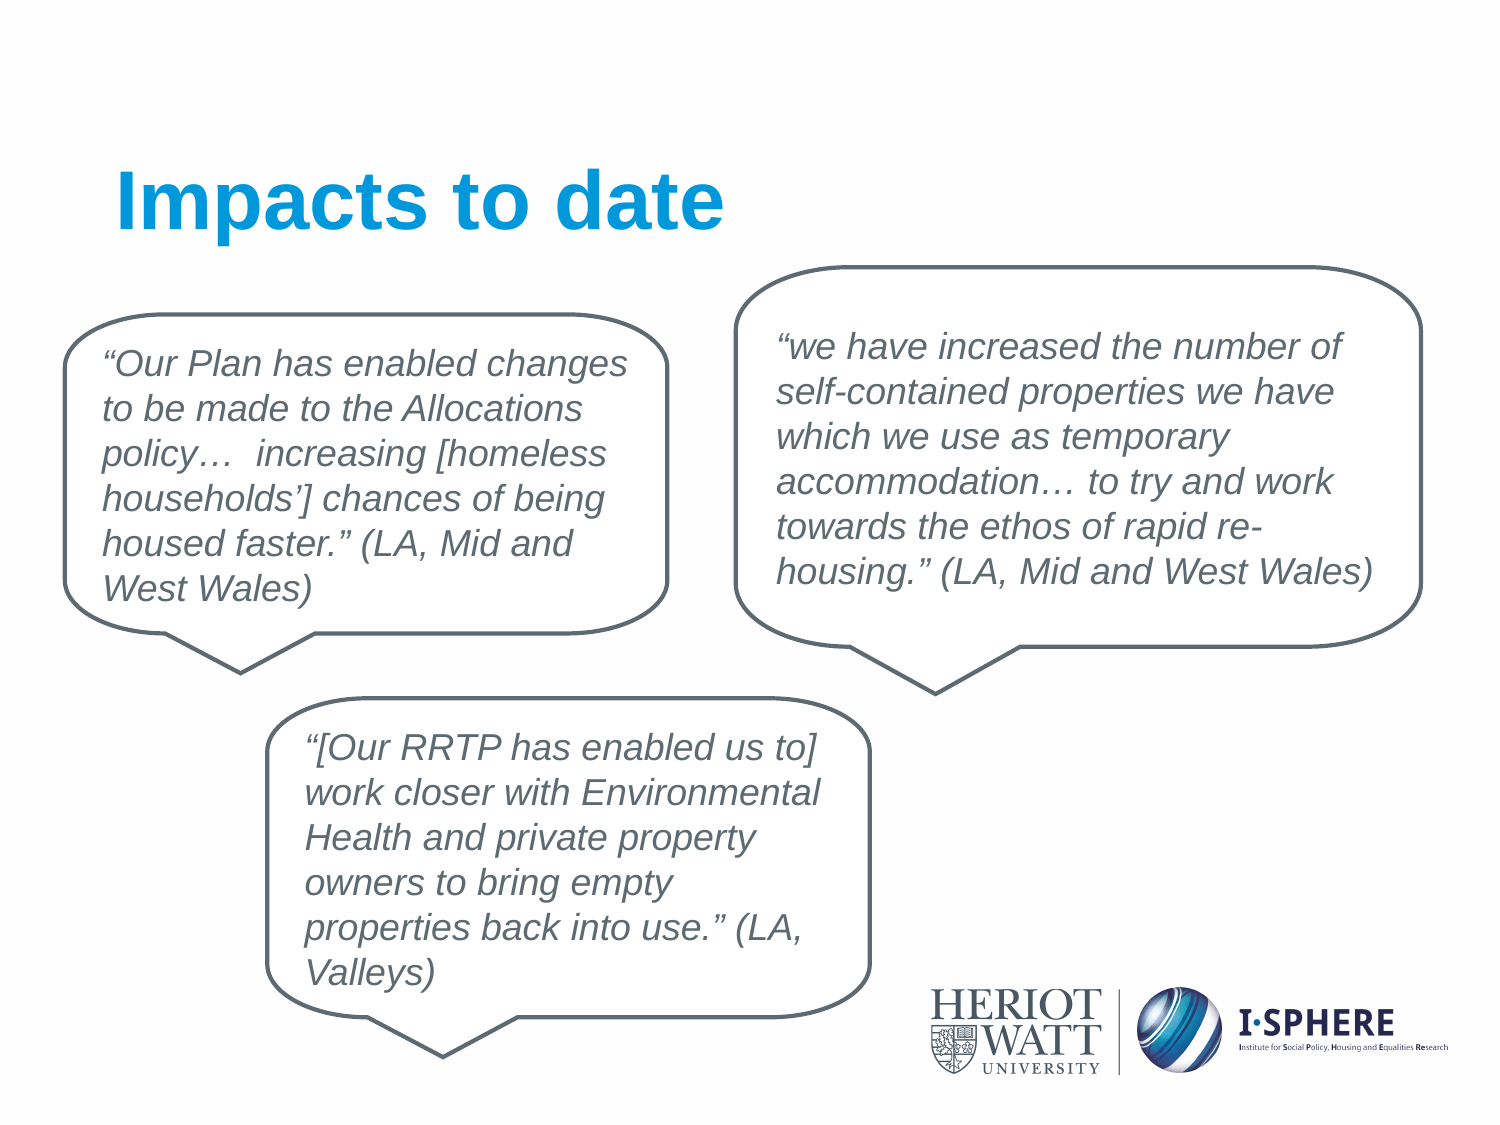

# Impacts to date
“we have increased the number of self-contained properties we have which we use as temporary accommodation… to try and work towards the ethos of rapid re-housing.” (LA, Mid and West Wales)
“Our Plan has enabled changes to be made to the Allocations policy… increasing [homeless households’] chances of being housed faster.” (LA, Mid and West Wales)
“[Our RRTP has enabled us to] work closer with Environmental Health and private property owners to bring empty properties back into use.” (LA, Valleys)